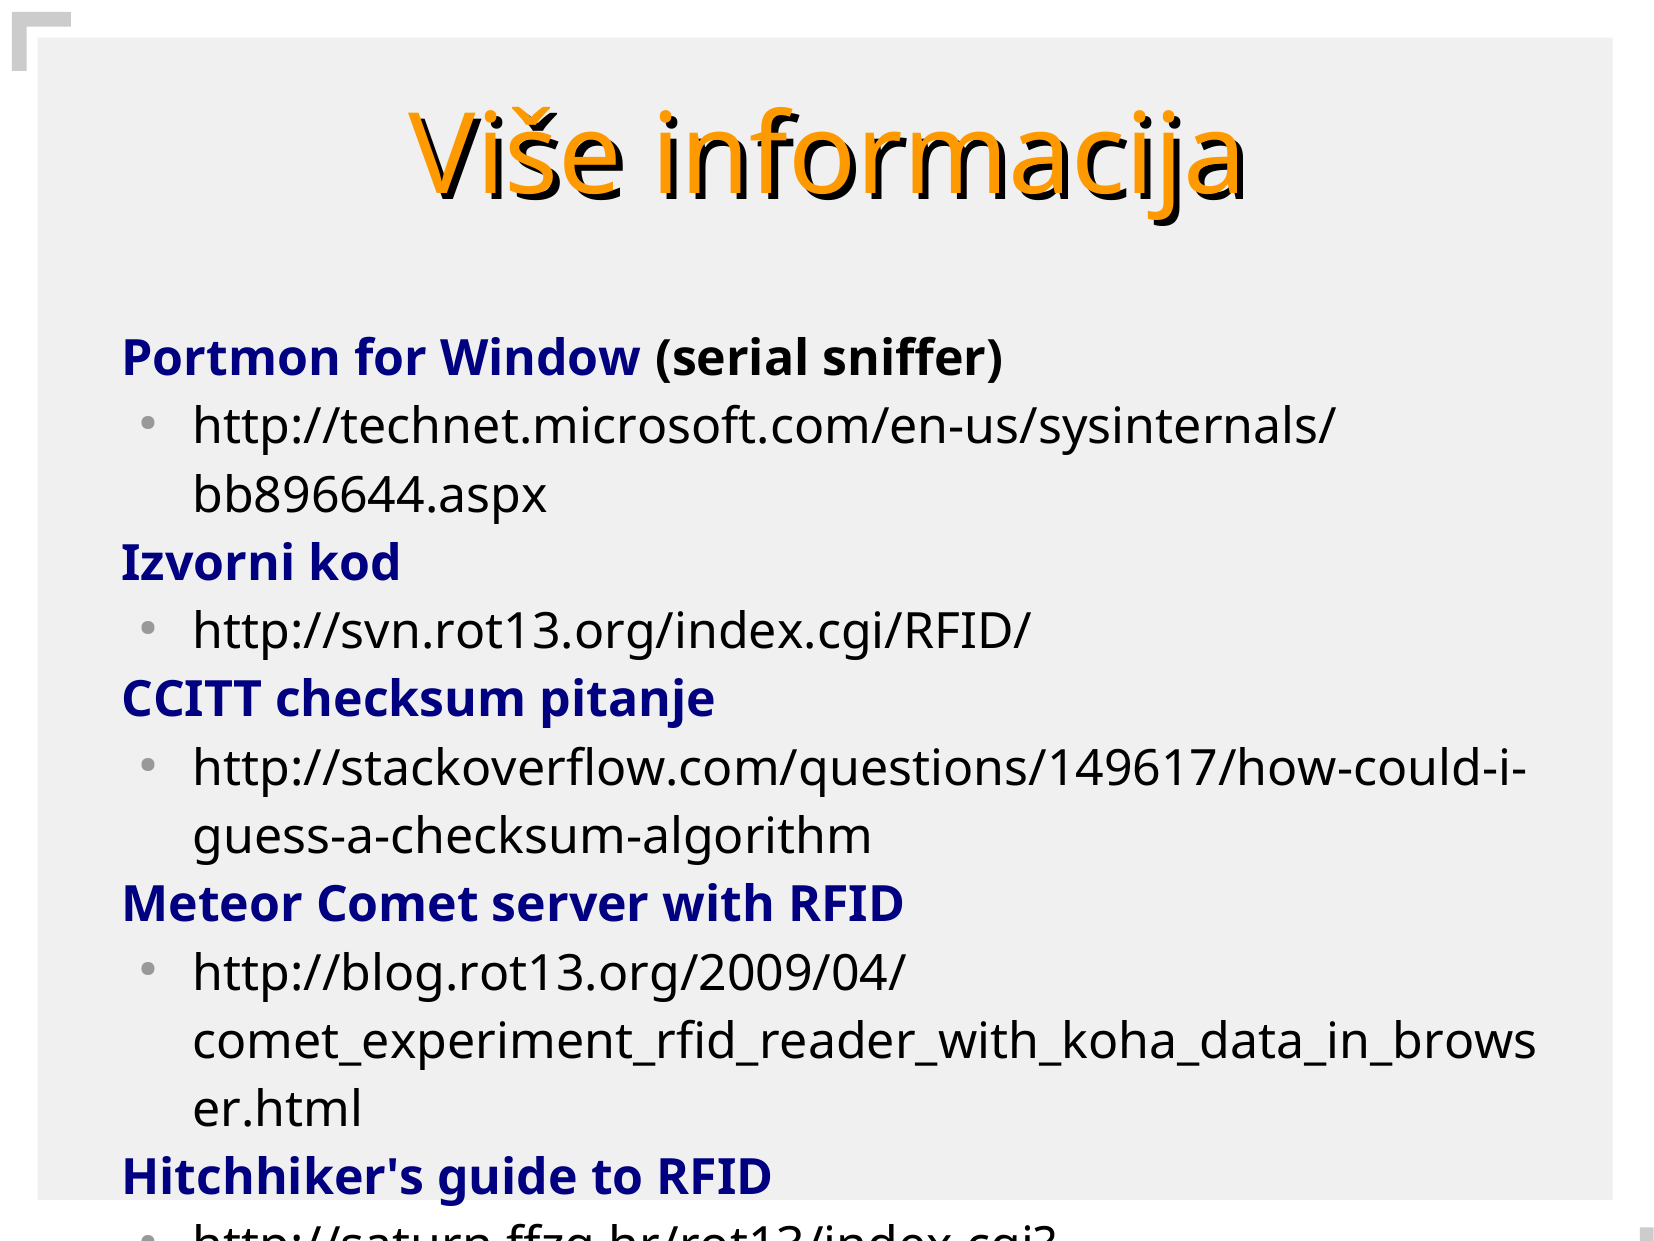

# Više informacija
Portmon for Window (serial sniffer)
http://technet.microsoft.com/en-us/sysinternals/bb896644.aspx
Izvorni kod
http://svn.rot13.org/index.cgi/RFID/
CCITT checksum pitanje
http://stackoverflow.com/questions/149617/how-could-i-guess-a-checksum-algorithm
Meteor Comet server with RFID
http://blog.rot13.org/2009/04/comet_experiment_rfid_reader_with_koha_data_in_browser.html
Hitchhiker's guide to RFID
http://saturn.ffzg.hr/rot13/index.cgi?hitchhikers_guide_to_rfid